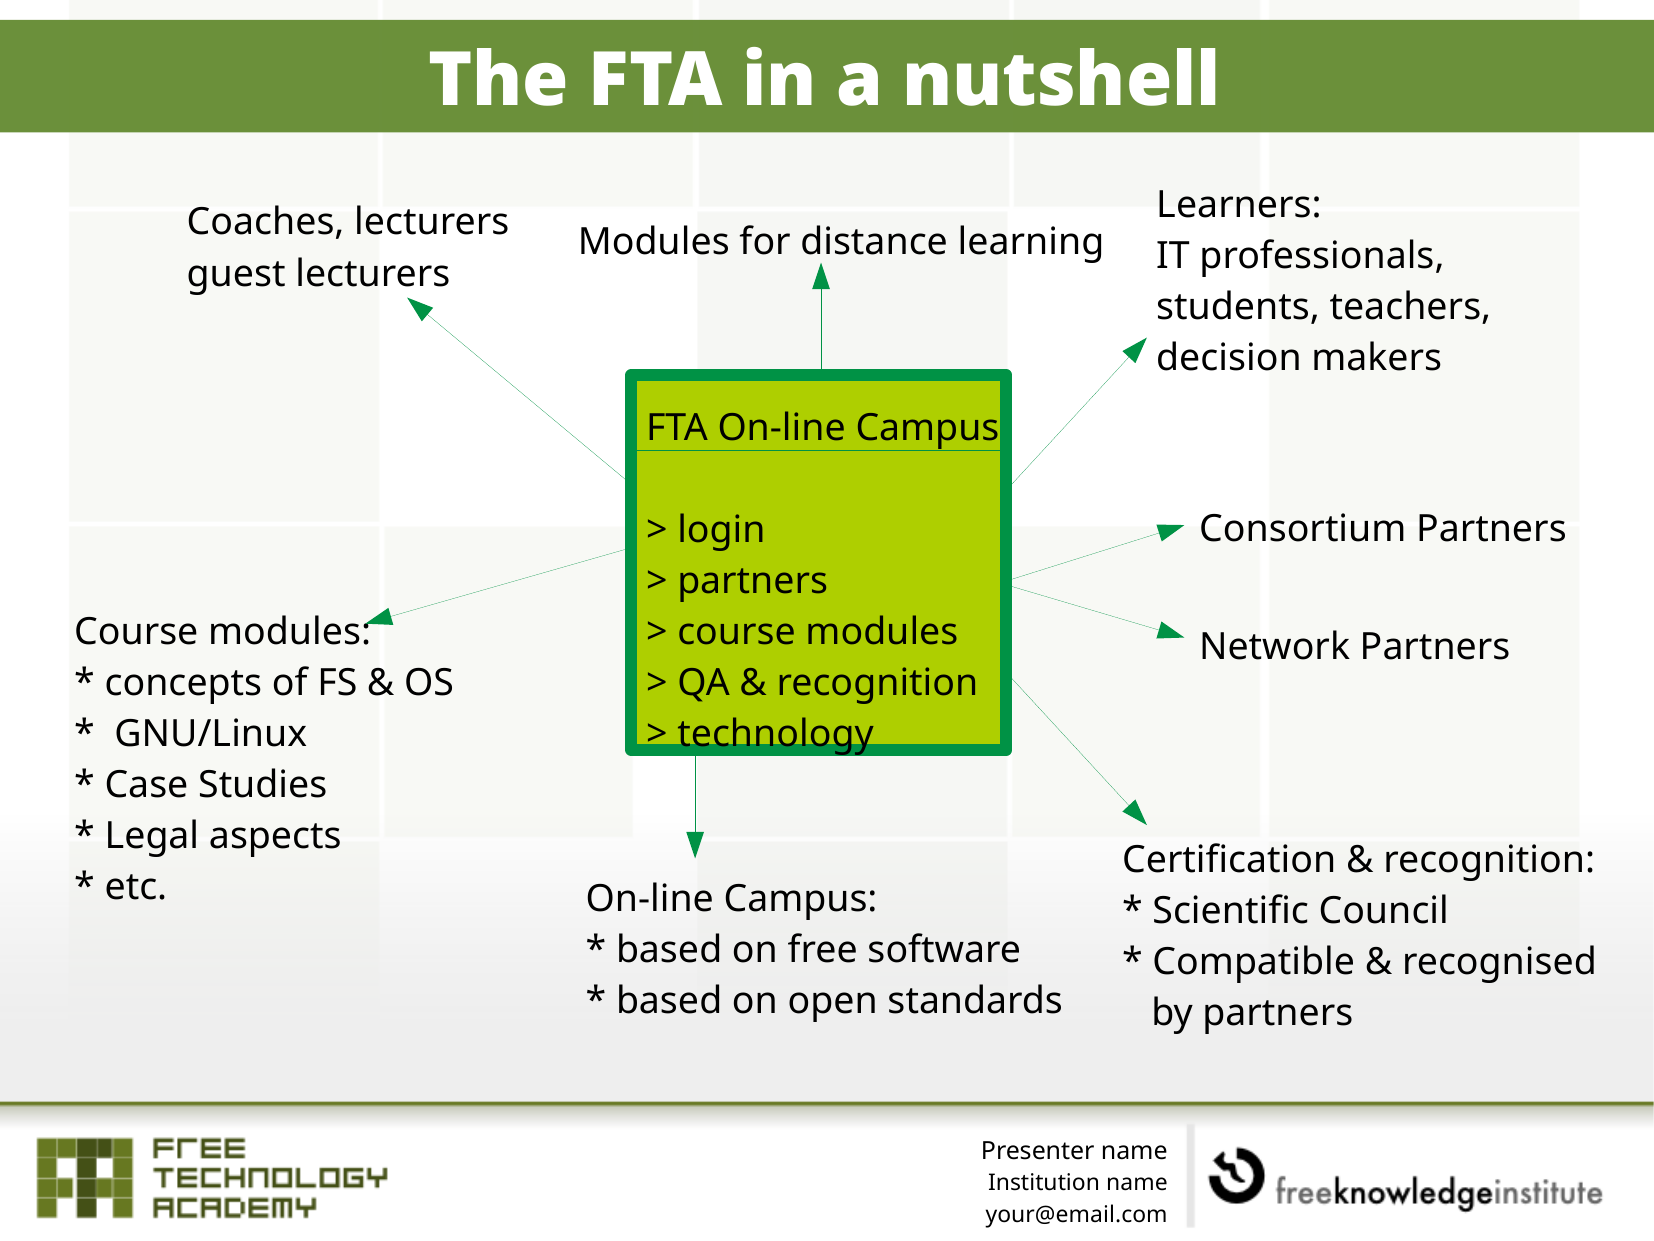

# The FTA in a nutshell
Learners:
IT professionals,
students, teachers,
decision makers
Coaches, lecturers
guest lecturers
Modules for distance learning
FTA On-line Campus
> login
> partners
> course modules
> QA & recognition
> technology
Consortium Partners
Course modules:
* concepts of FS & OS
* GNU/Linux
* Case Studies
* Legal aspects
* etc.
Network Partners
Certification & recognition:
* Scientific Council
* Compatible & recognised
 by partners
On-line Campus:
* based on free software
* based on open standards